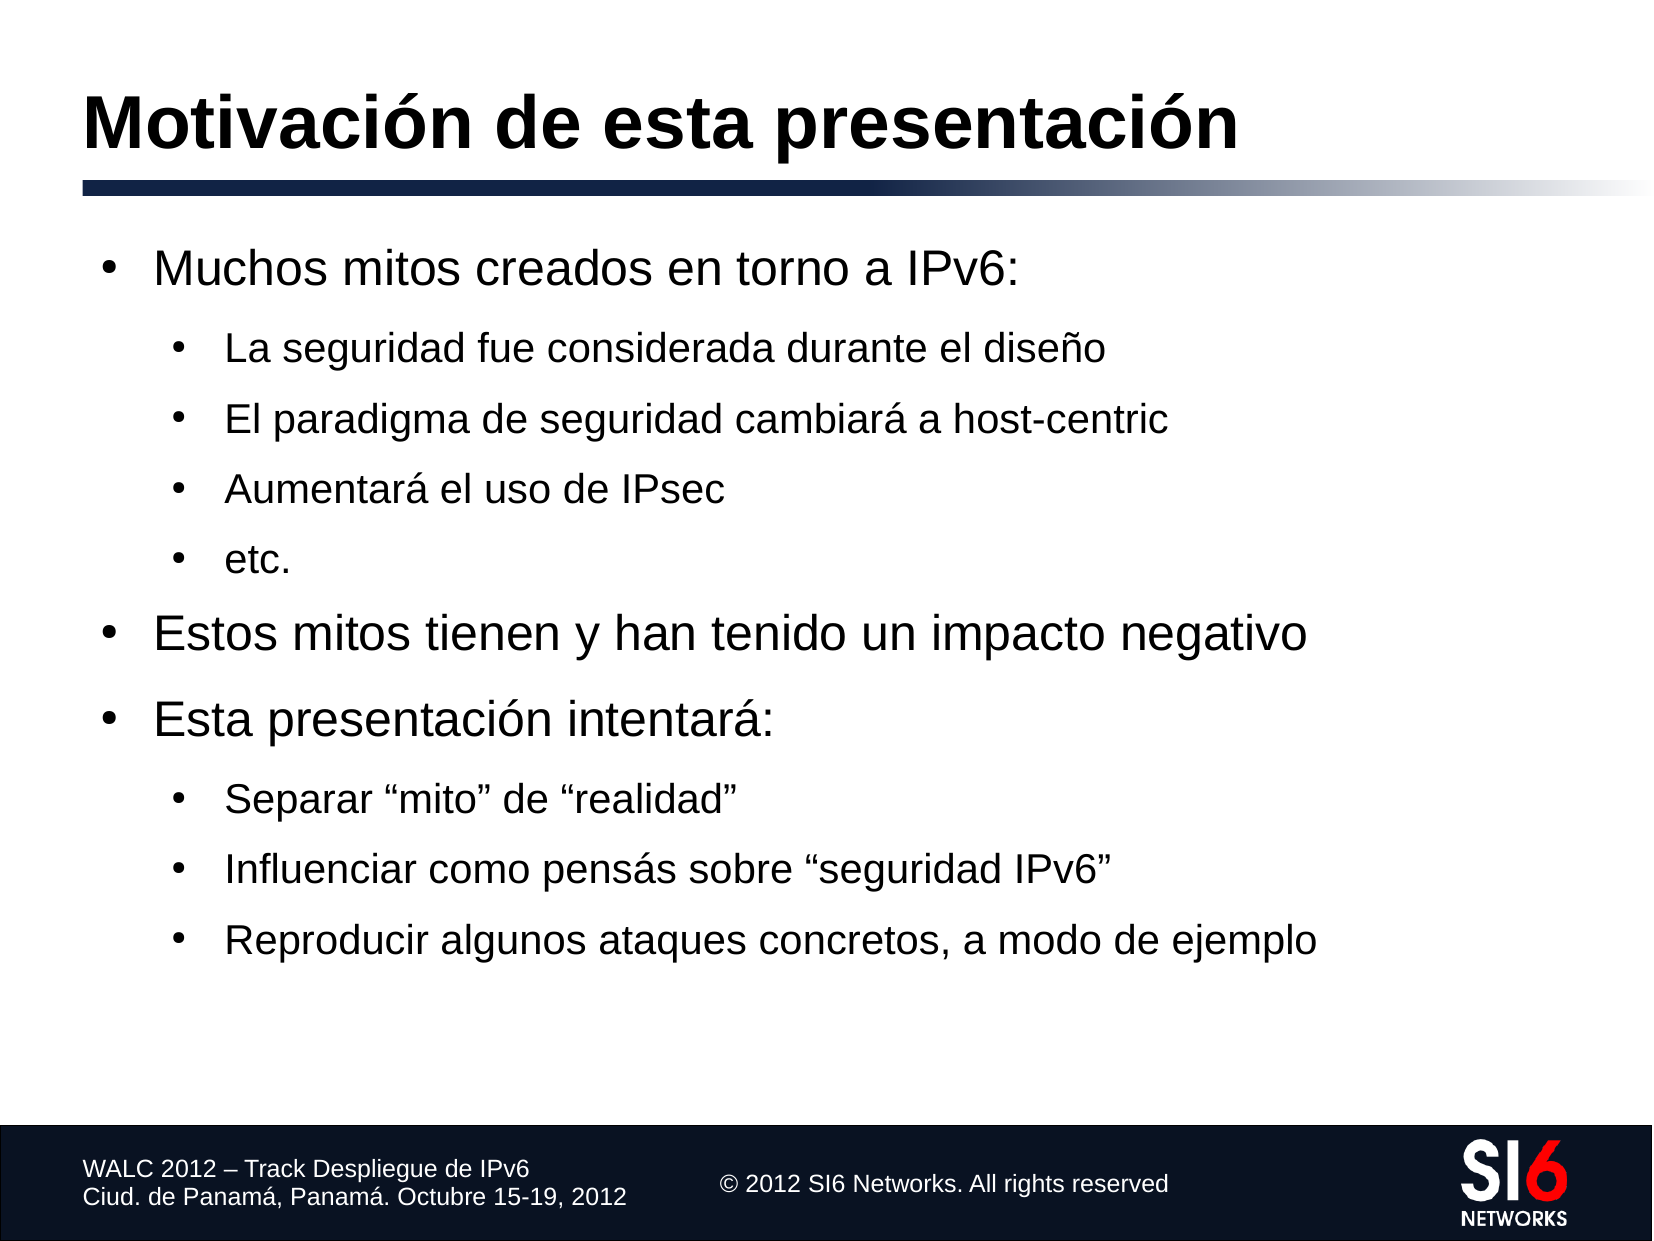

# Motivación de esta presentación
Muchos mitos creados en torno a IPv6:
La seguridad fue considerada durante el diseño
El paradigma de seguridad cambiará a host-centric
Aumentará el uso de IPsec
etc.
Estos mitos tienen y han tenido un impacto negativo
Esta presentación intentará:
Separar “mito” de “realidad”
Influenciar como pensás sobre “seguridad IPv6”
Reproducir algunos ataques concretos, a modo de ejemplo
Congreso de Seguridad en Computo 2011